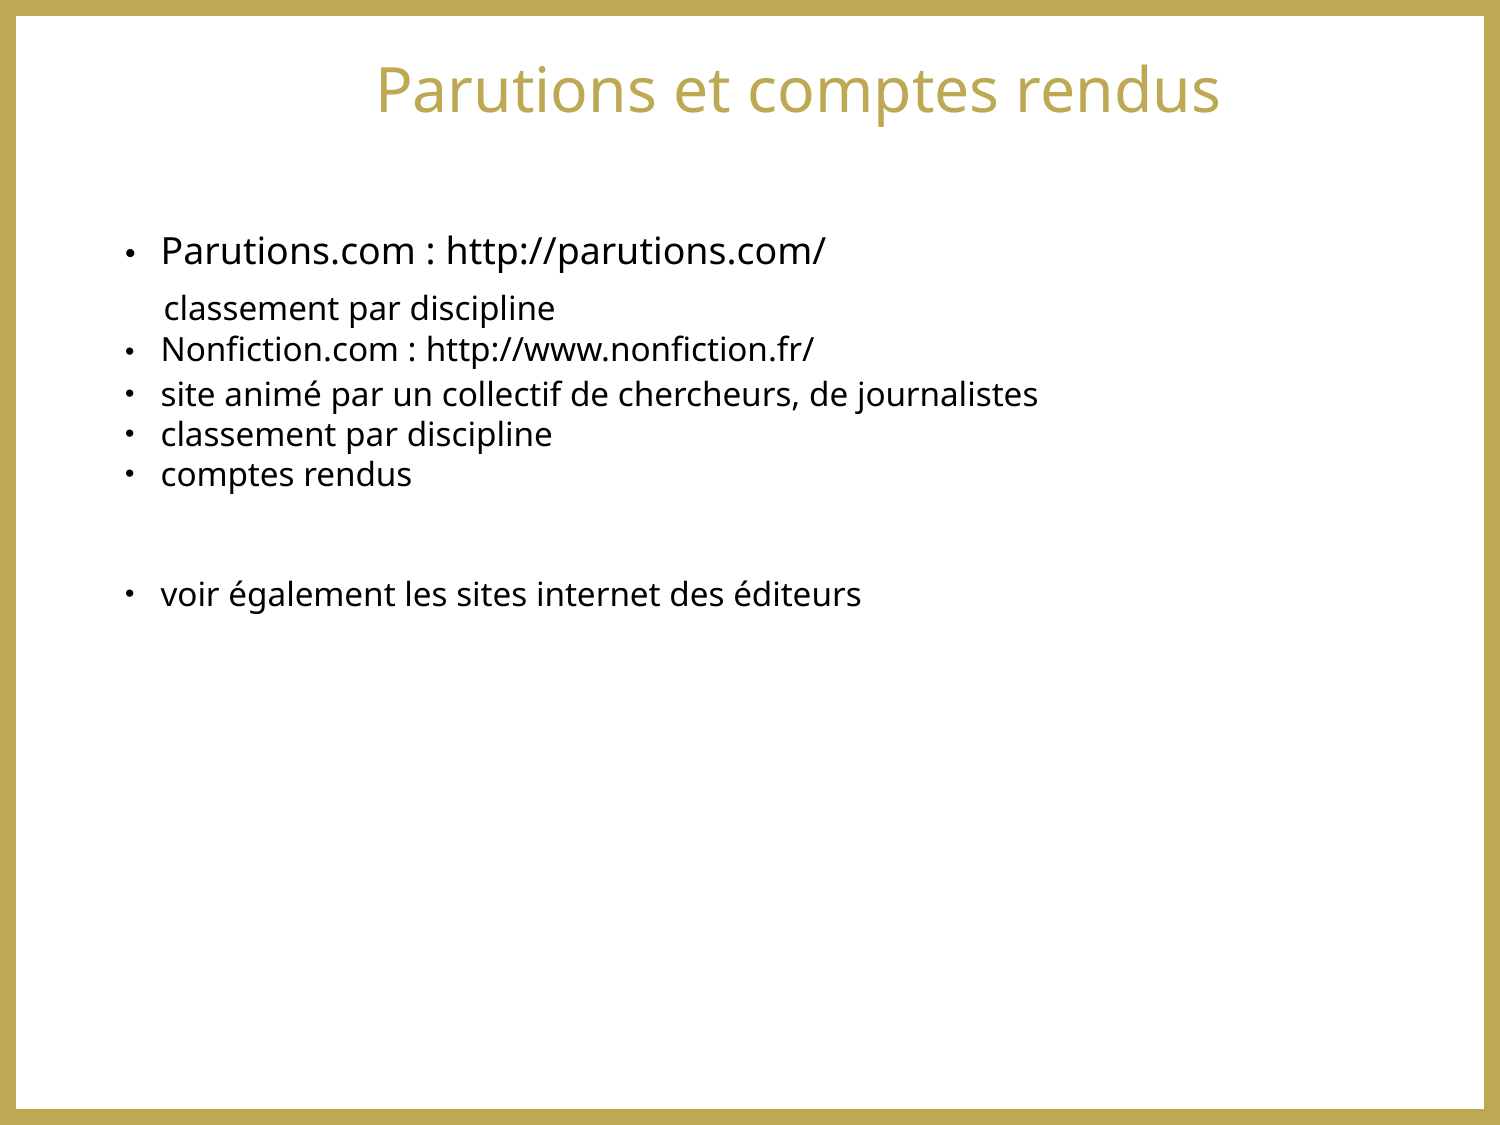

Parutions et comptes rendus
Parutions.com : http://parutions.com/
	classement par discipline
Nonfiction.com : http://www.nonfiction.fr/
site animé par un collectif de chercheurs, de journalistes
classement par discipline
comptes rendus
voir également les sites internet des éditeurs